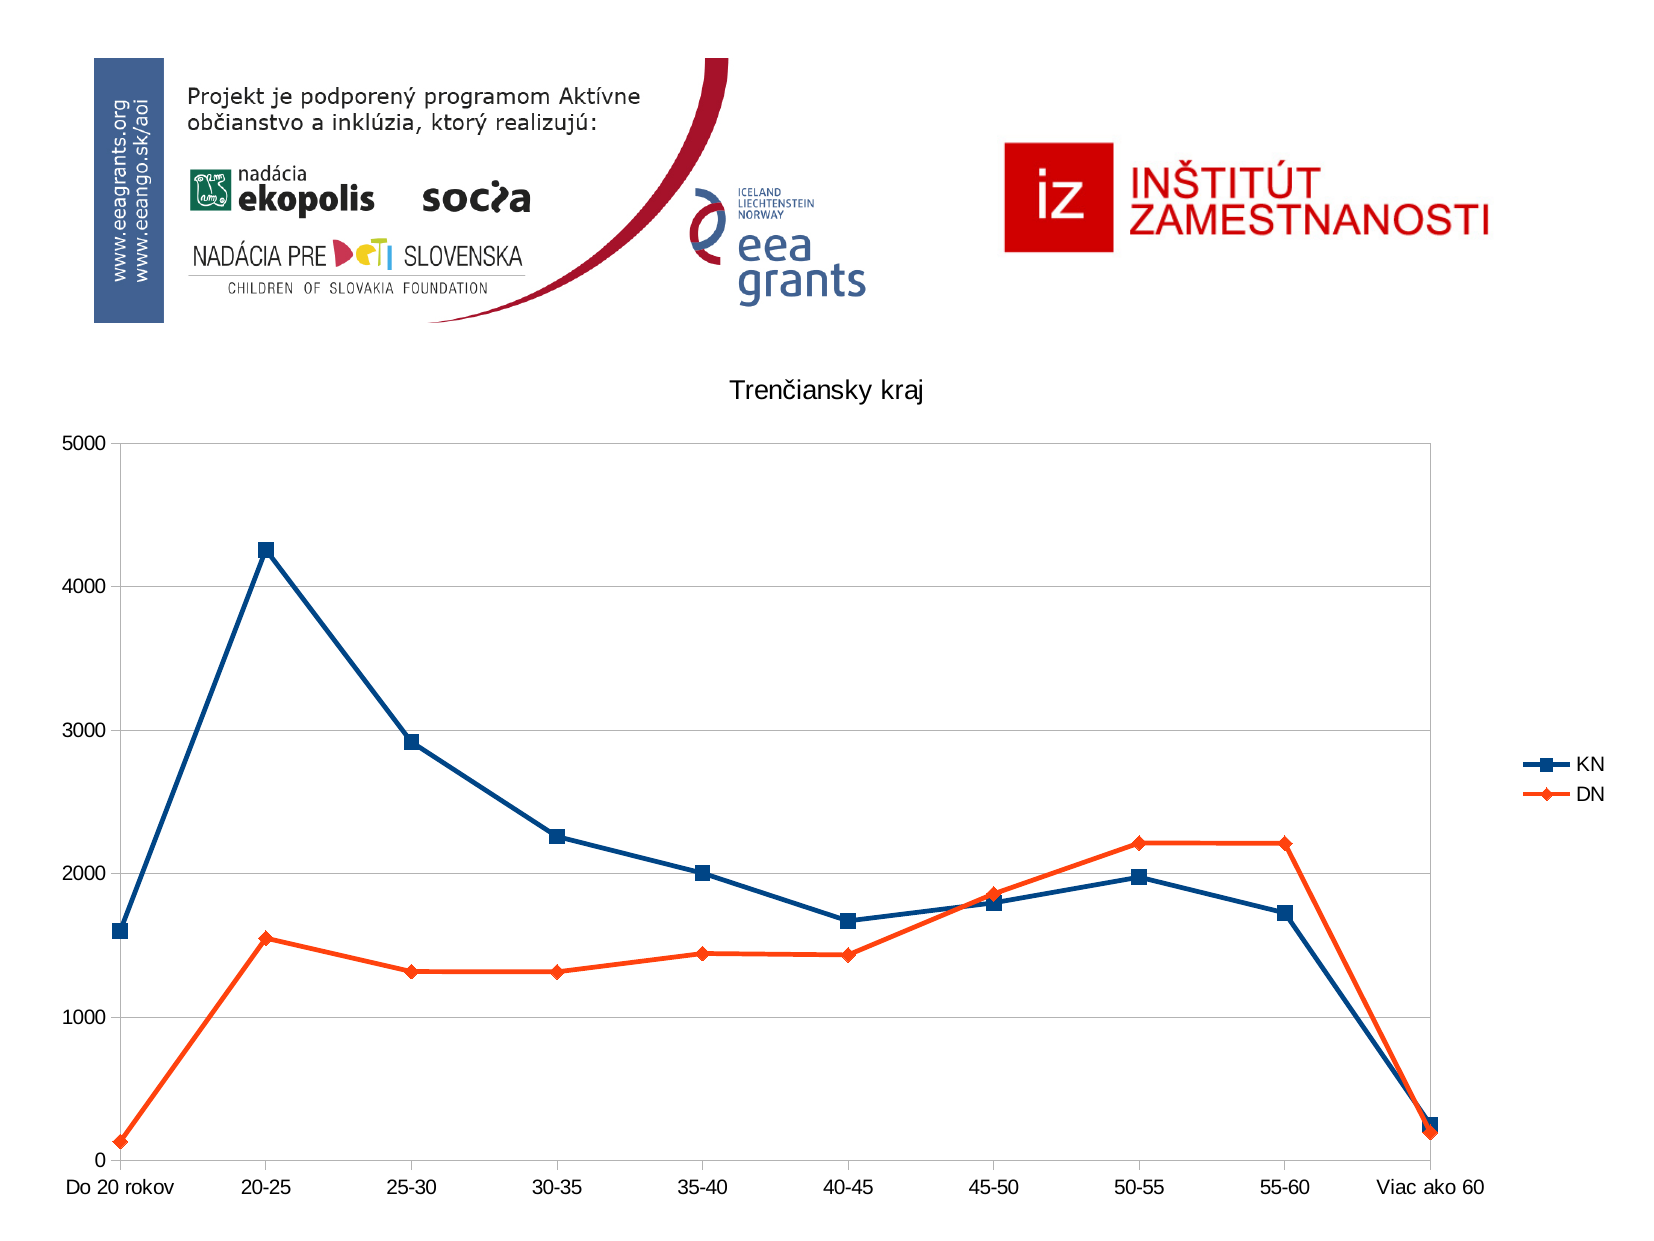

### Chart: Trenčiansky kraj
| Category | KN | DN |
|---|---|---|
| Do 20 rokov | 1603.0 | 134.0 |
| 20-25 | 4258.0 | 1551.0 |
| 25-30 | 2918.0 | 1318.0 |
| 30-35 | 2259.0 | 1316.0 |
| 35-40 | 2004.0 | 1444.0 |
| 40-45 | 1671.0 | 1434.0 |
| 45-50 | 1797.0 | 1860.0 |
| 50-55 | 1976.0 | 2214.0 |
| 55-60 | 1727.0 | 2212.0 |
| Viac ako 60 | 252.0 | 198.0 |TRENČIANSKY KRAJ
#